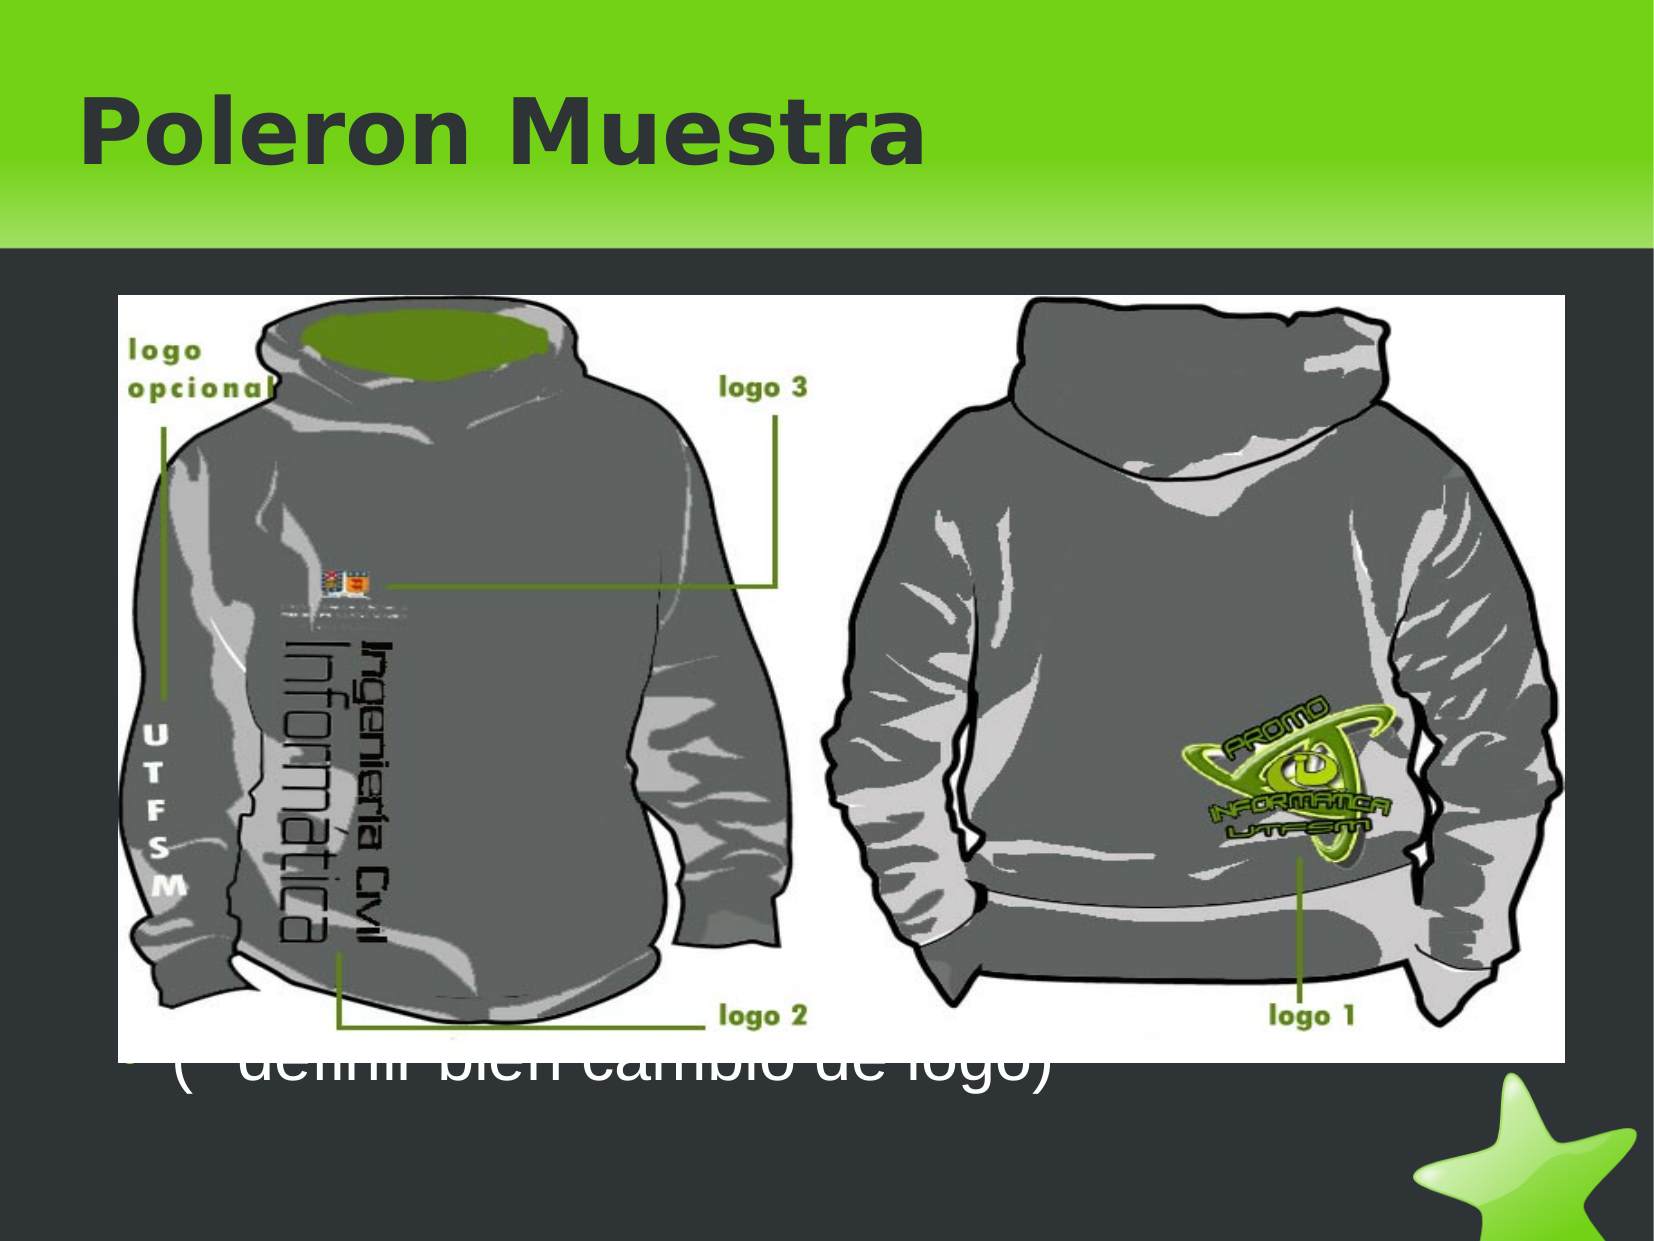

# Poleron Muestra
(* definir bien cambio de logo)